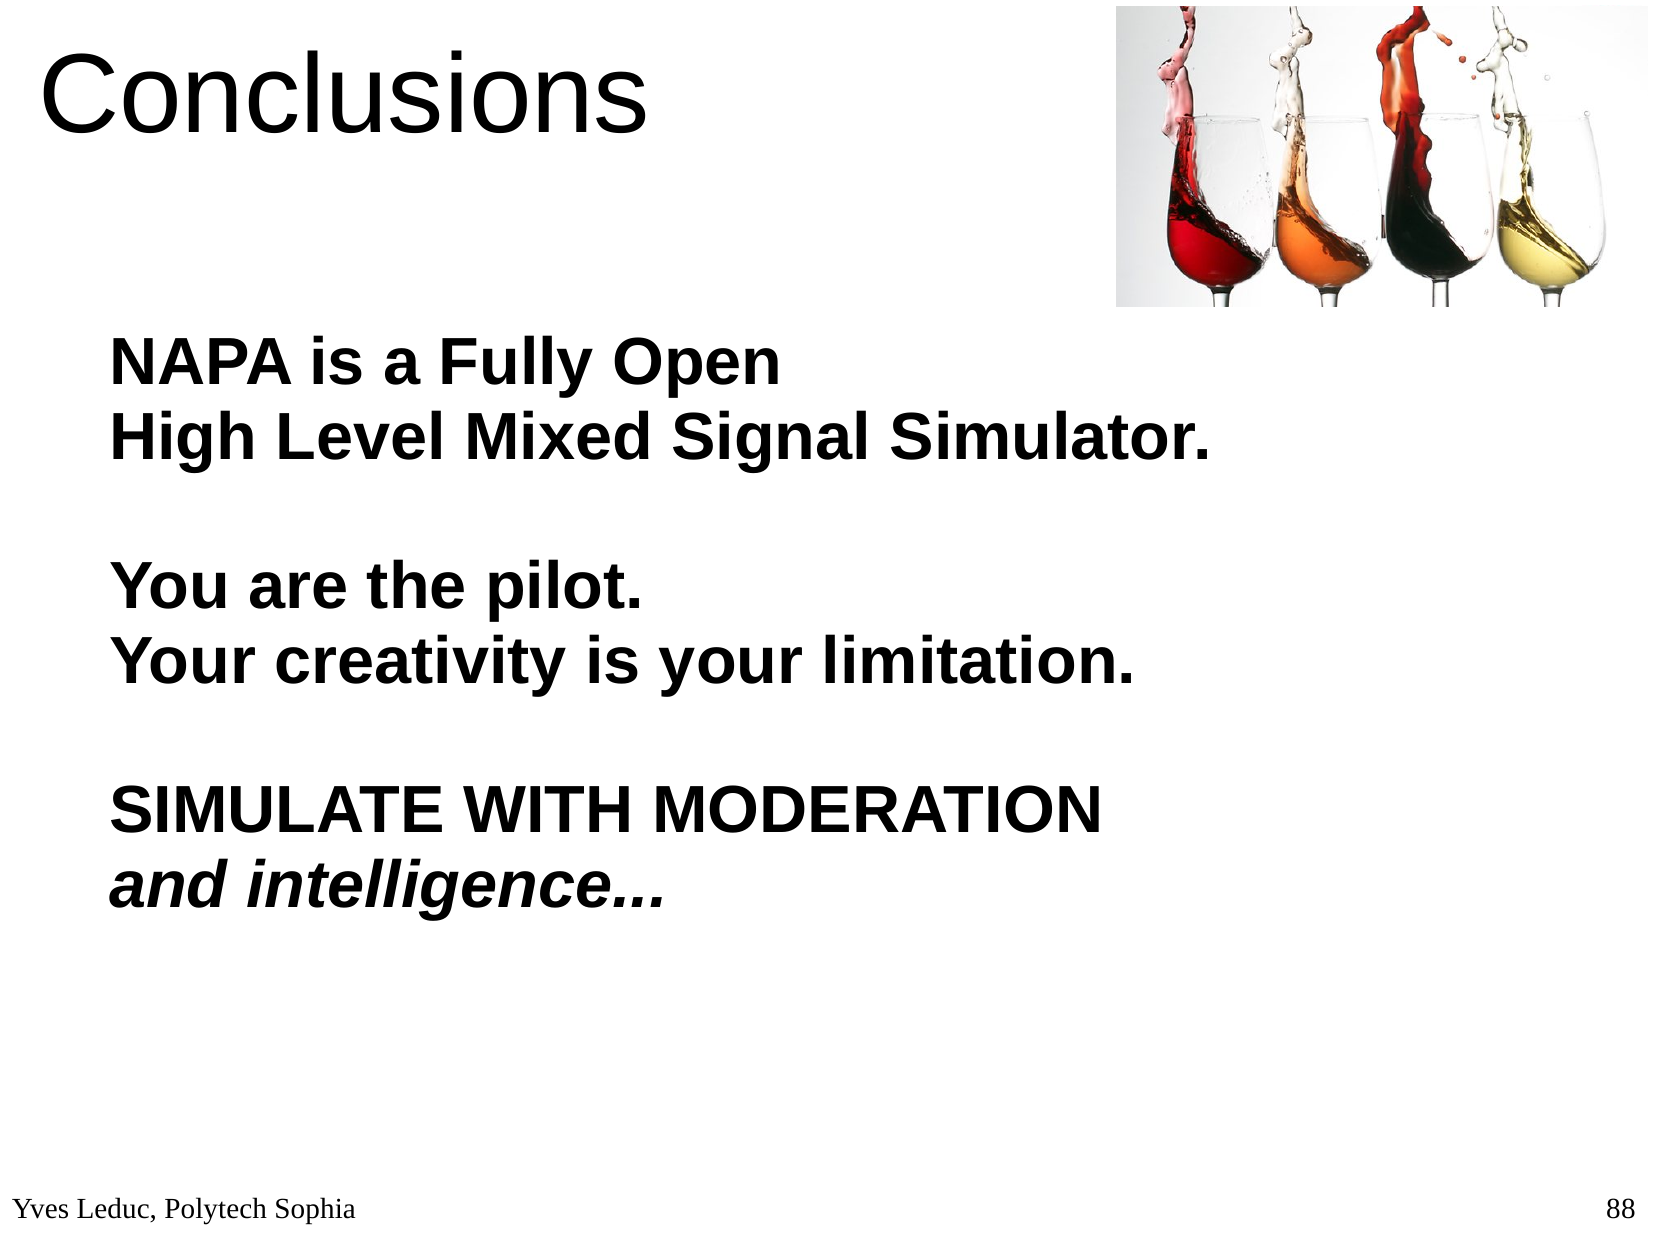

Conclusions
NAPA is a Fully Open
High Level Mixed Signal Simulator.
You are the pilot.
Your creativity is your limitation.
SIMULATE WITH MODERATION
and intelligence...
Yves Leduc, Polytech Sophia
88